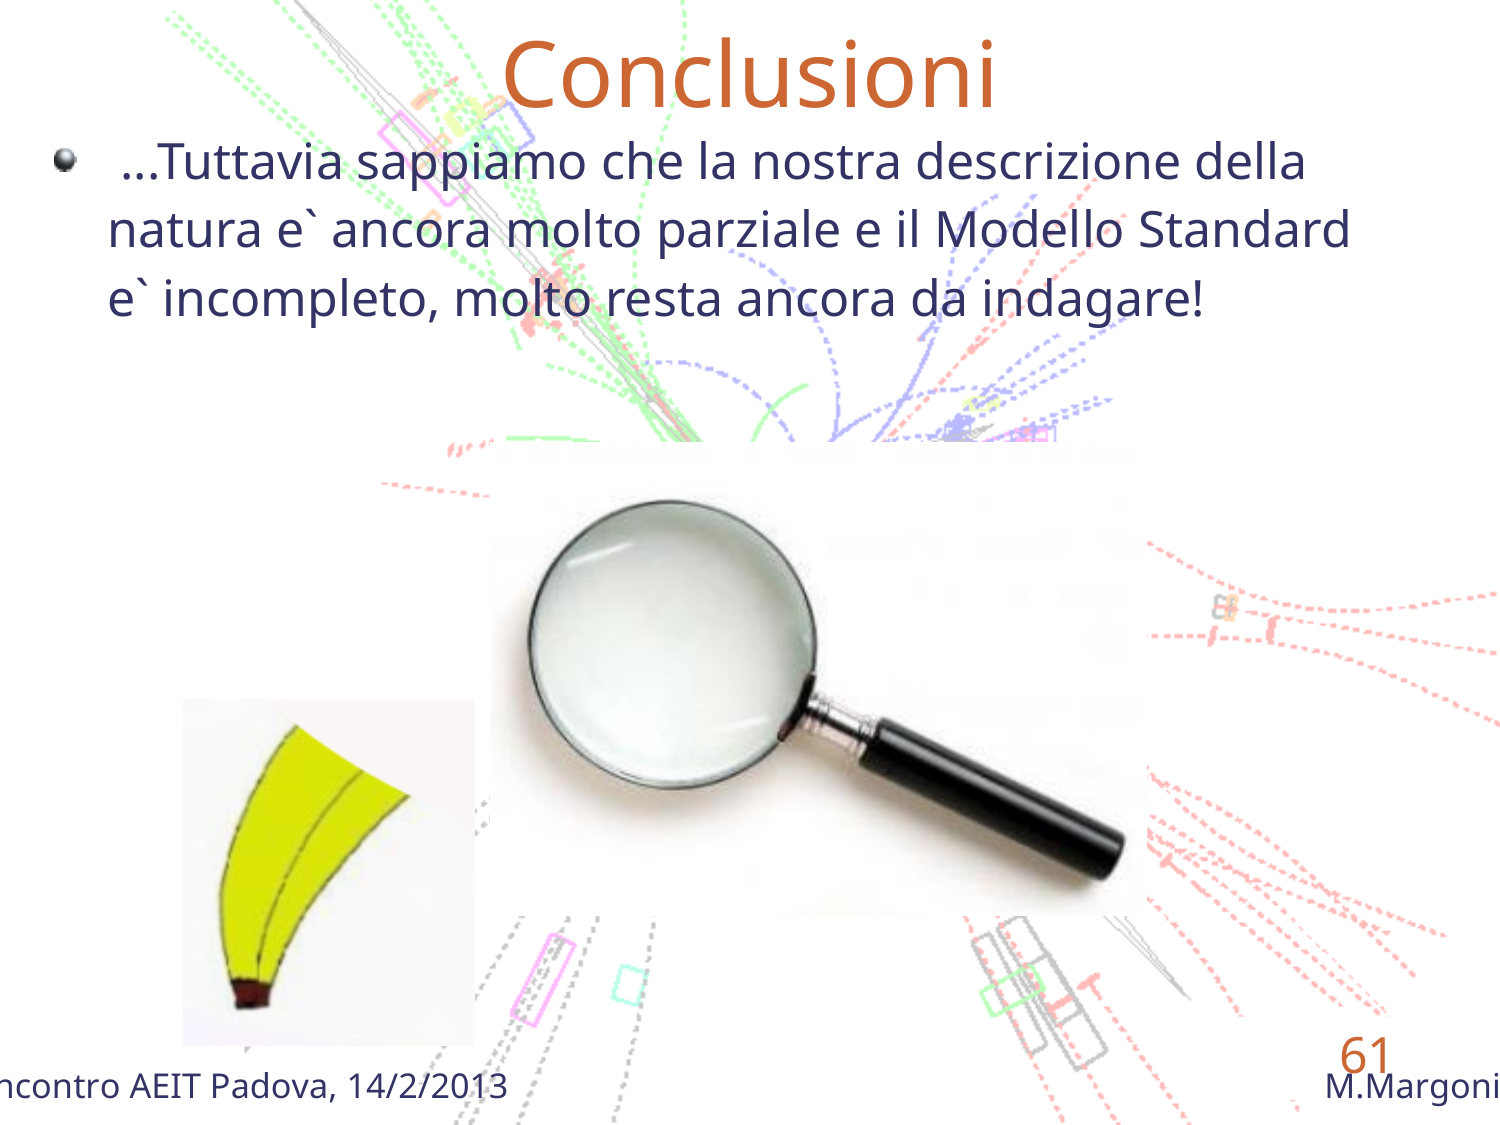

Conclusioni
# ...Tuttavia sappiamo che la nostra descrizione della natura e` ancora molto parziale e il Modello Standard e` incompleto, molto resta ancora da indagare!
61